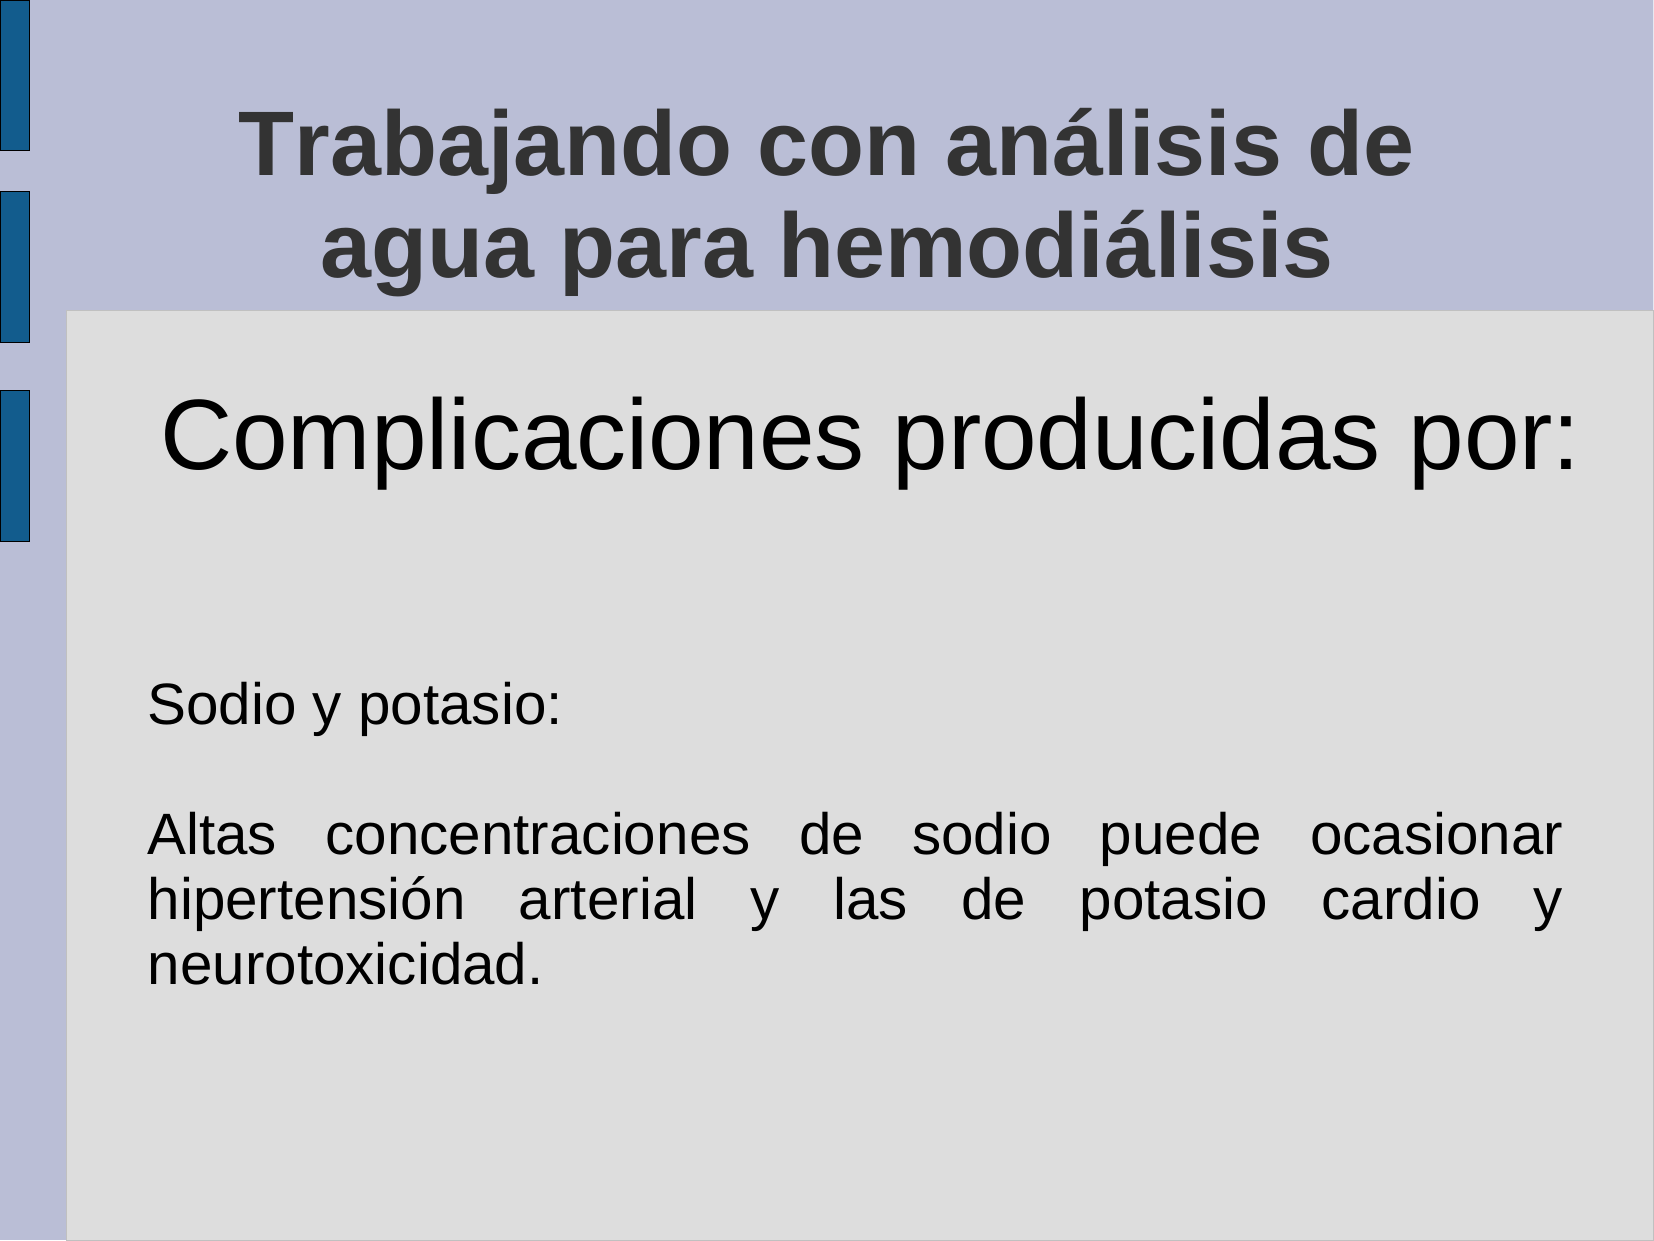

# Trabajando con análisis de agua para hemodiálisis
Complicaciones producidas por:
Sodio y potasio:
Altas concentraciones de sodio puede ocasionar hipertensión arterial y las de potasio cardio y neurotoxicidad.